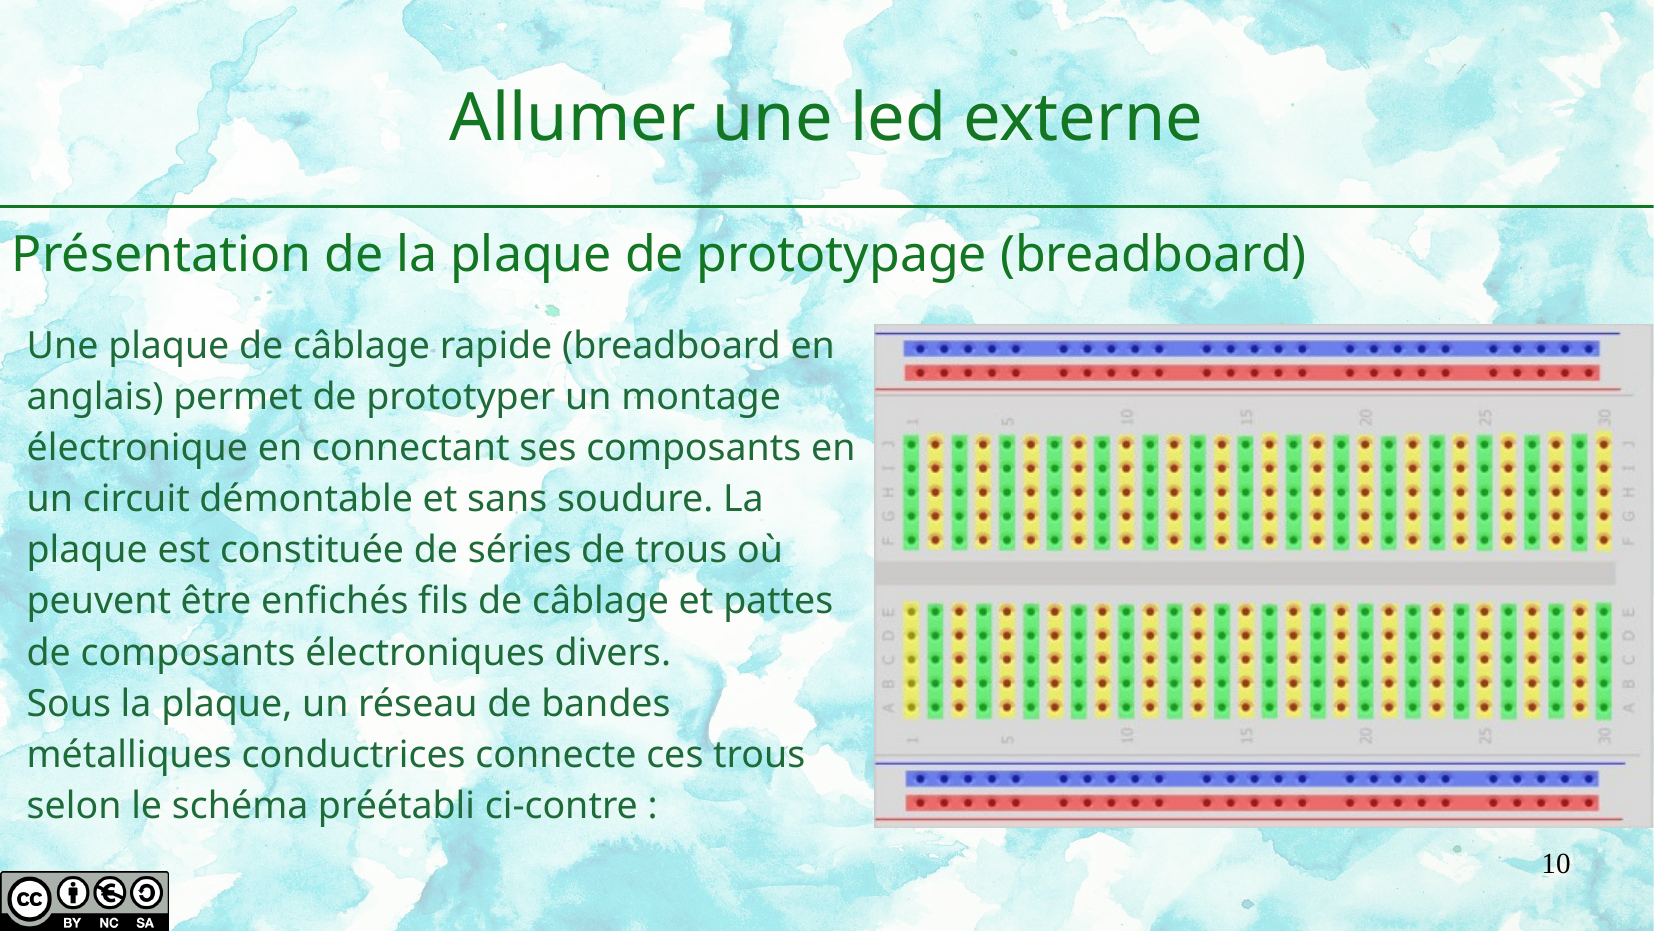

# Allumer une led externe
Présentation de la plaque de prototypage (breadboard)
Une plaque de câblage rapide (breadboard en anglais) permet de prototyper un montage électronique en connectant ses composants en un circuit démontable et sans soudure. La plaque est constituée de séries de trous où peuvent être enfichés fils de câblage et pattes de composants électroniques divers.
Sous la plaque, un réseau de bandes métalliques conductrices connecte ces trous selon le schéma préétabli ci-contre :
10